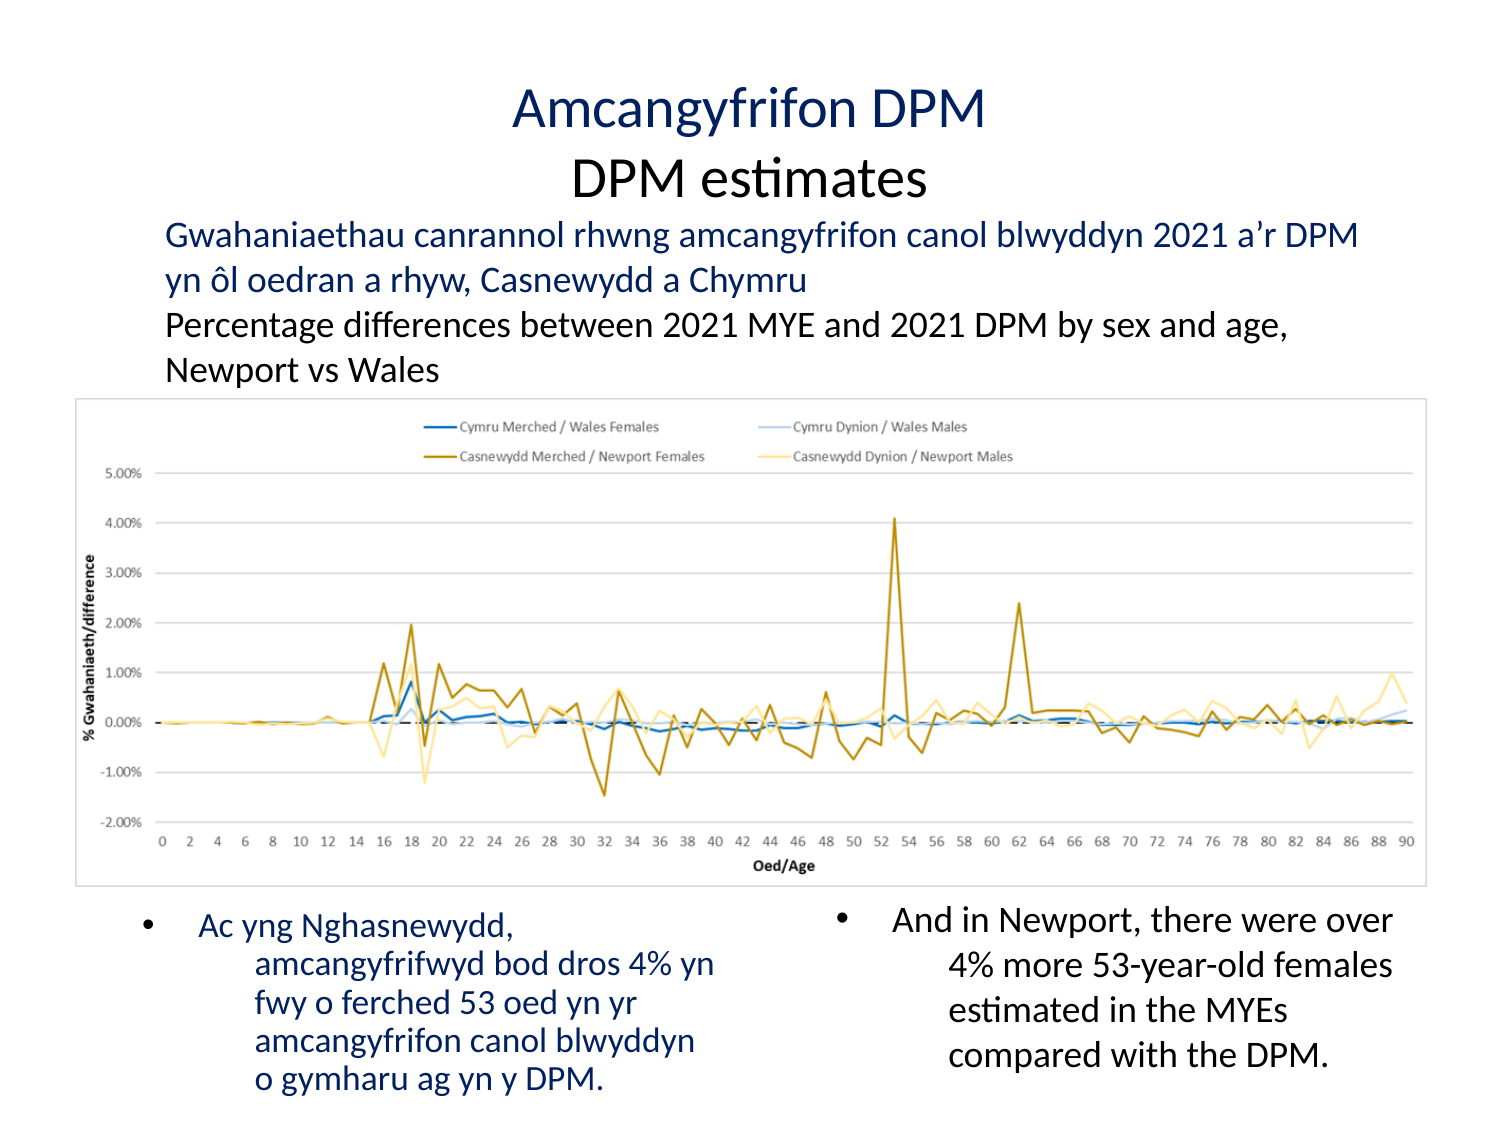

Amcangyfrifon DPM
DPM estimates
Gwahaniaethau canrannol rhwng amcangyfrifon canol blwyddyn 2021 a’r DPM yn ôl oedran a rhyw, Casnewydd a Chymru
Percentage differences between 2021 MYE and 2021 DPM by sex and age, Newport vs Wales
# And in Newport, there were over 4% more 53-year-old females estimated in the MYEs compared with the DPM.
Ac yng Nghasnewydd, amcangyfrifwyd bod dros 4% yn fwy o ferched 53 oed yn yr amcangyfrifon canol blwyddyn o gymharu ag yn y DPM.